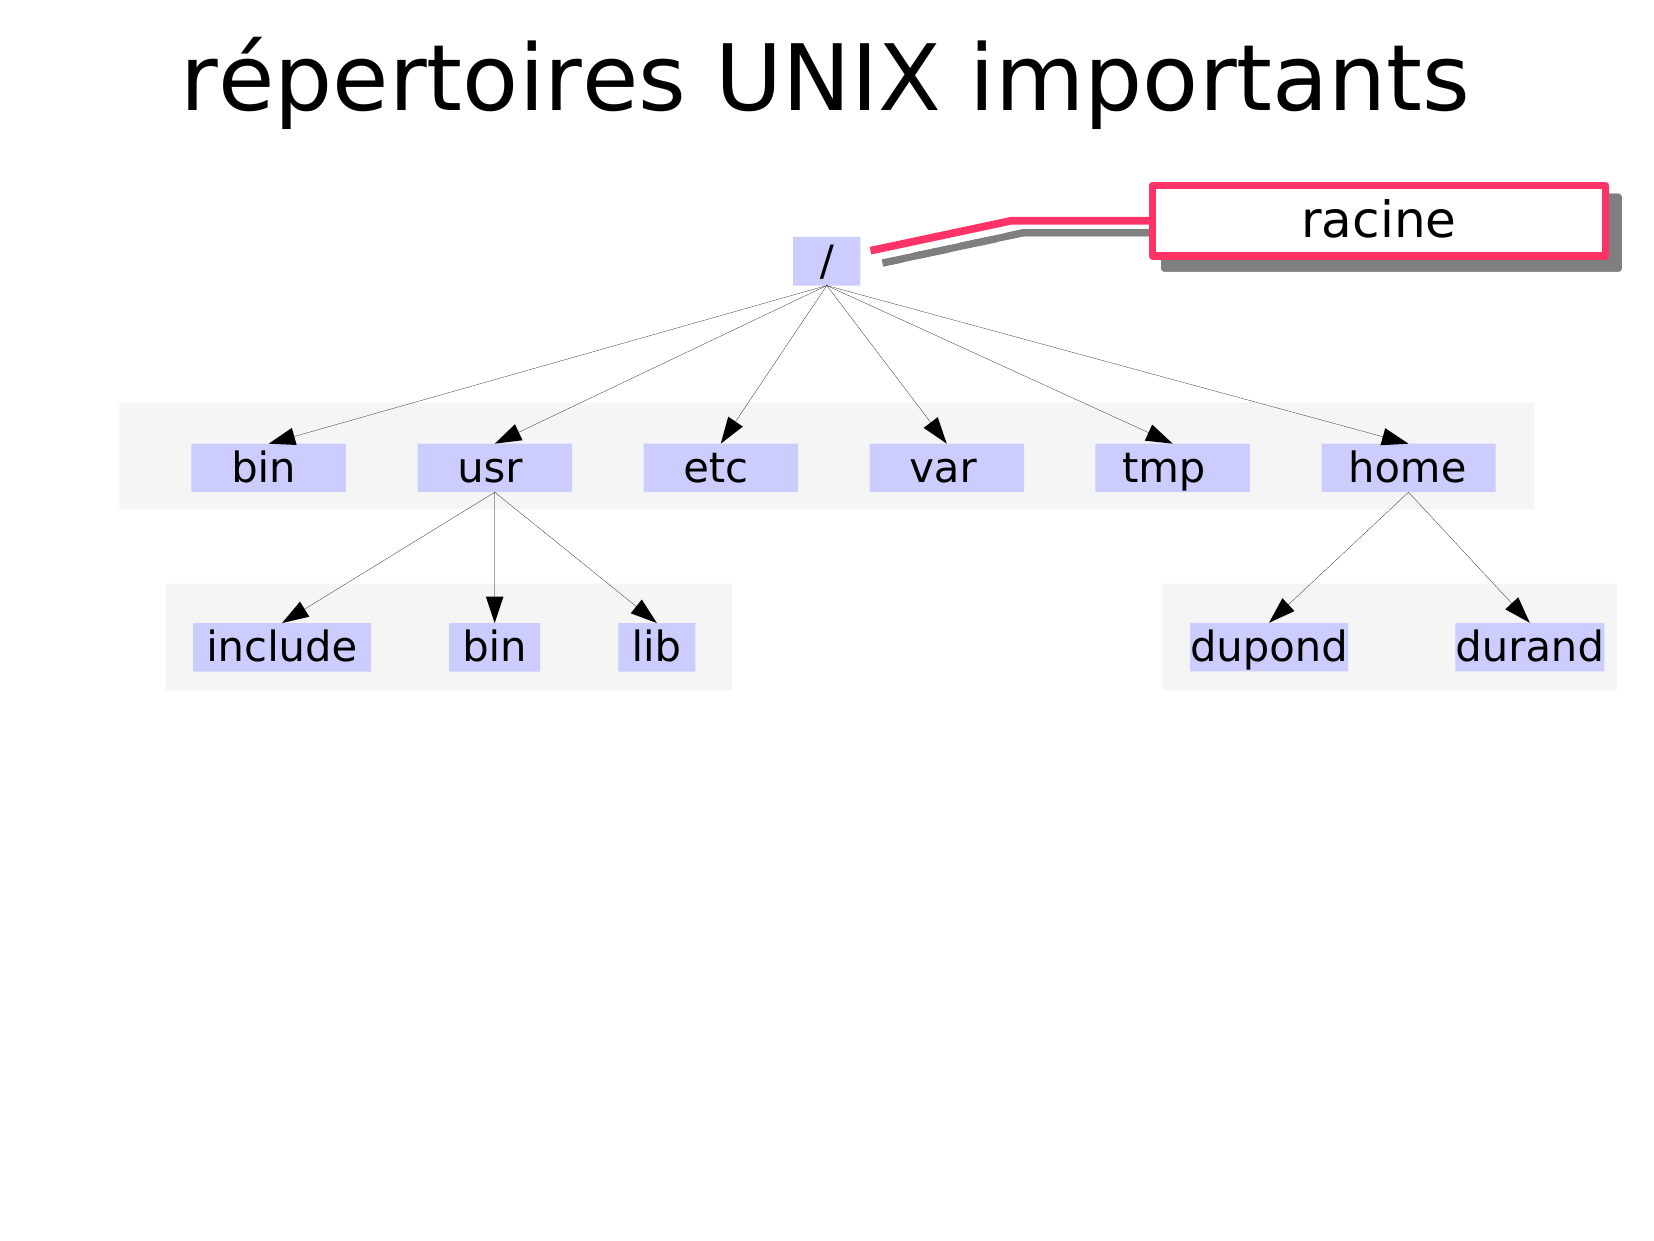

# répertoires UNIX importants
 /
 bin
 usr
 etc
 var
 tmp
 home
dupond
durand
 include
 bin
 lib